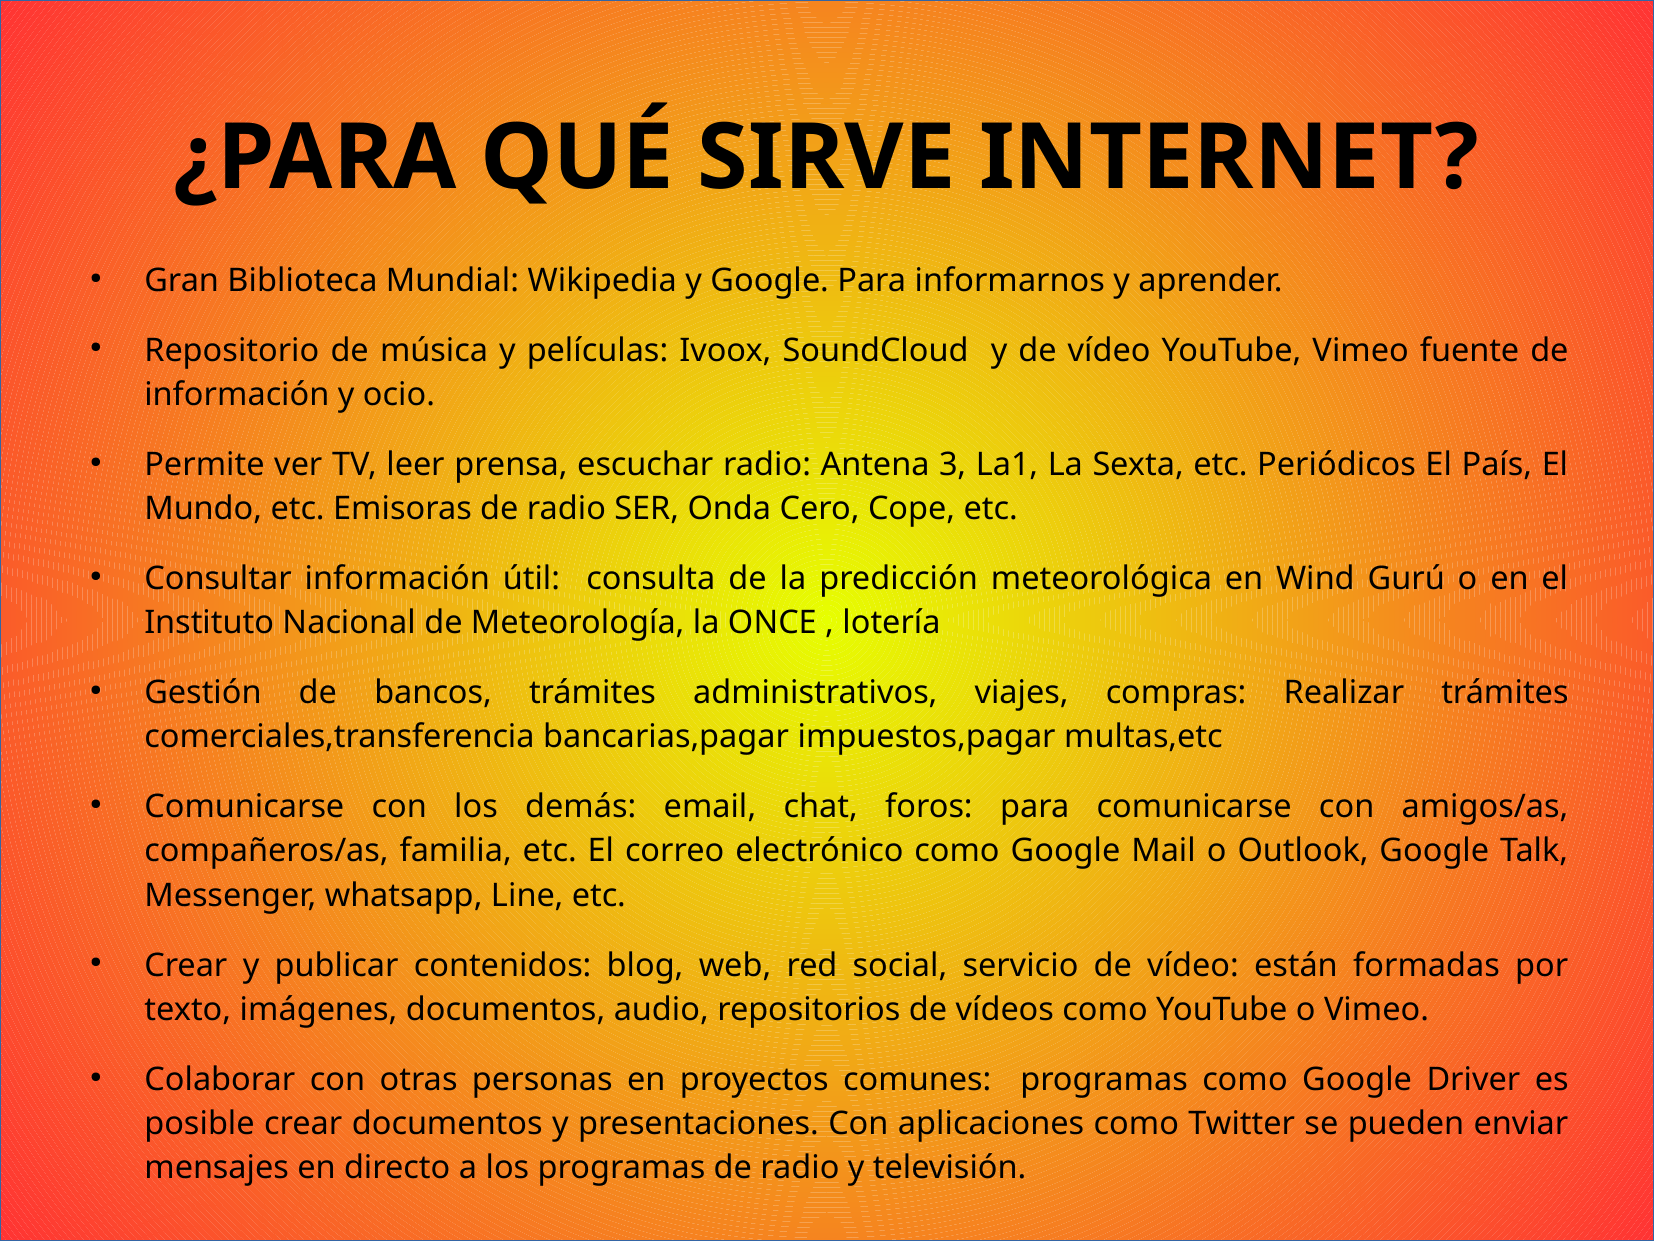

# ¿PARA QUÉ SIRVE INTERNET?
Gran Biblioteca Mundial: Wikipedia y Google. Para informarnos y aprender.
Repositorio de música y películas: Ivoox, SoundCloud y de vídeo YouTube, Vimeo fuente de información y ocio.
Permite ver TV, leer prensa, escuchar radio: Antena 3, La1, La Sexta, etc. Periódicos El País, El Mundo, etc. Emisoras de radio SER, Onda Cero, Cope, etc.
Consultar información útil: consulta de la predicción meteorológica en Wind Gurú o en el Instituto Nacional de Meteorología, la ONCE , lotería
Gestión de bancos, trámites administrativos, viajes, compras: Realizar trámites comerciales,transferencia bancarias,pagar impuestos,pagar multas,etc
Comunicarse con los demás: email, chat, foros: para comunicarse con amigos/as, compañeros/as, familia, etc. El correo electrónico como Google Mail o Outlook, Google Talk, Messenger, whatsapp, Line, etc.
Crear y publicar contenidos: blog, web, red social, servicio de vídeo: están formadas por texto, imágenes, documentos, audio, repositorios de vídeos como YouTube o Vimeo.
Colaborar con otras personas en proyectos comunes: programas como Google Driver es posible crear documentos y presentaciones. Con aplicaciones como Twitter se pueden enviar mensajes en directo a los programas de radio y televisión.